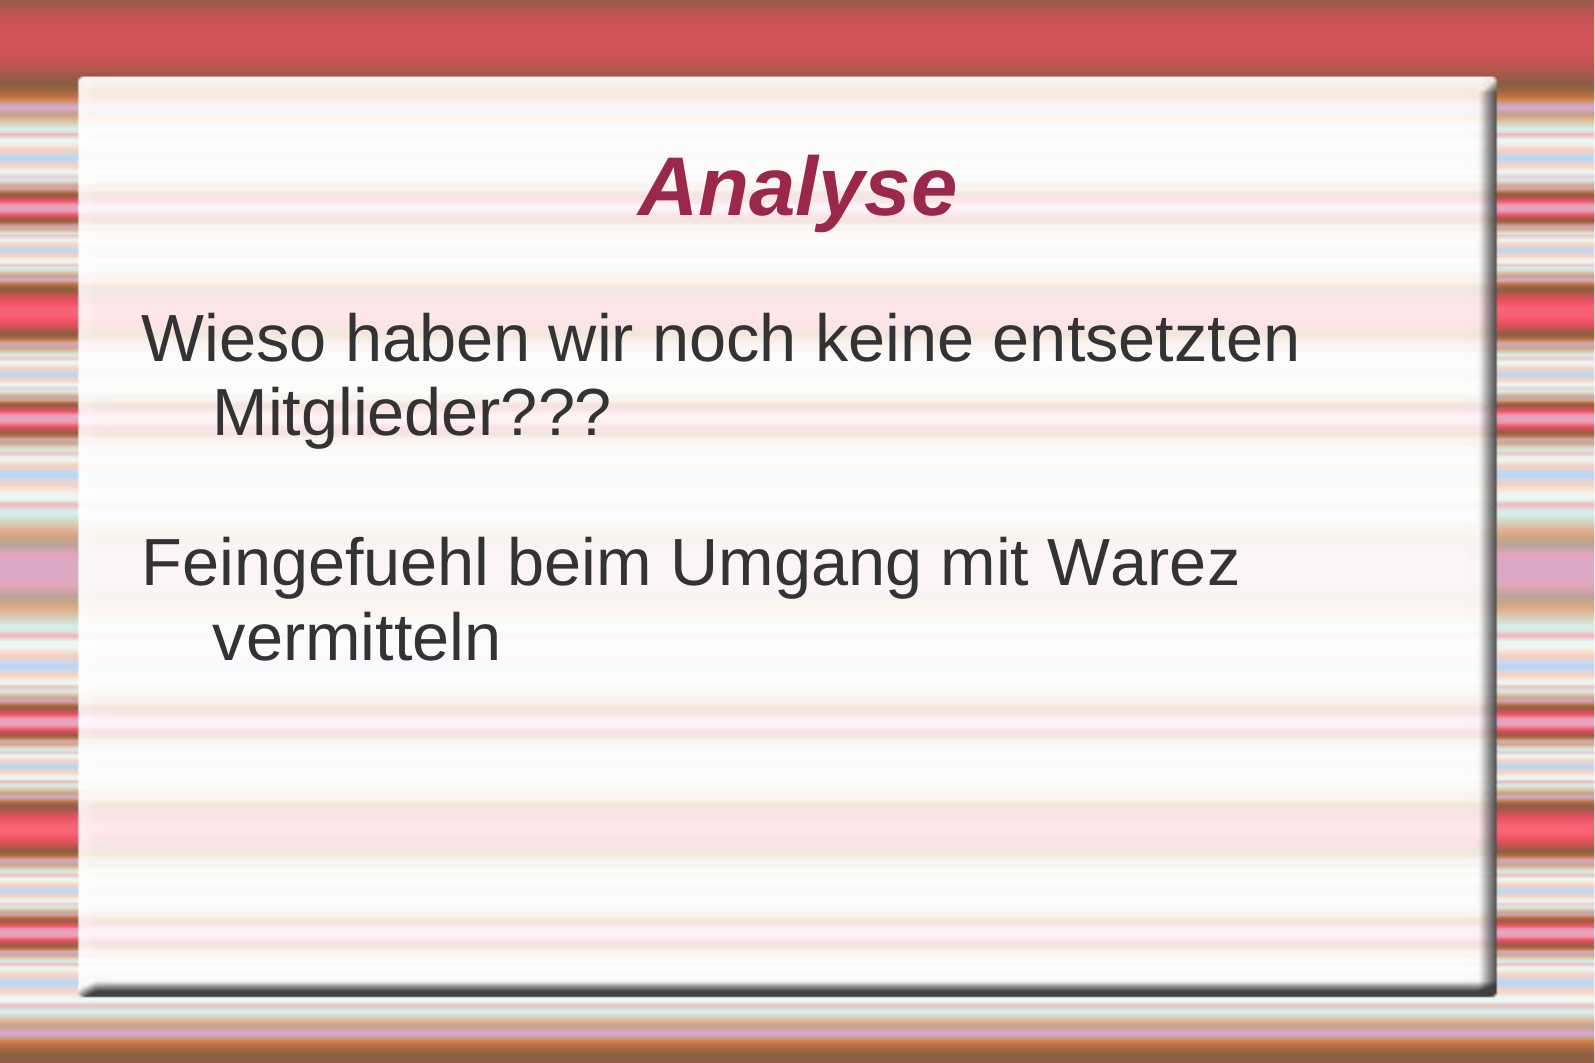

# Analyse
Wieso haben wir noch keine entsetzten Mitglieder???
Feingefuehl beim Umgang mit Warez vermitteln